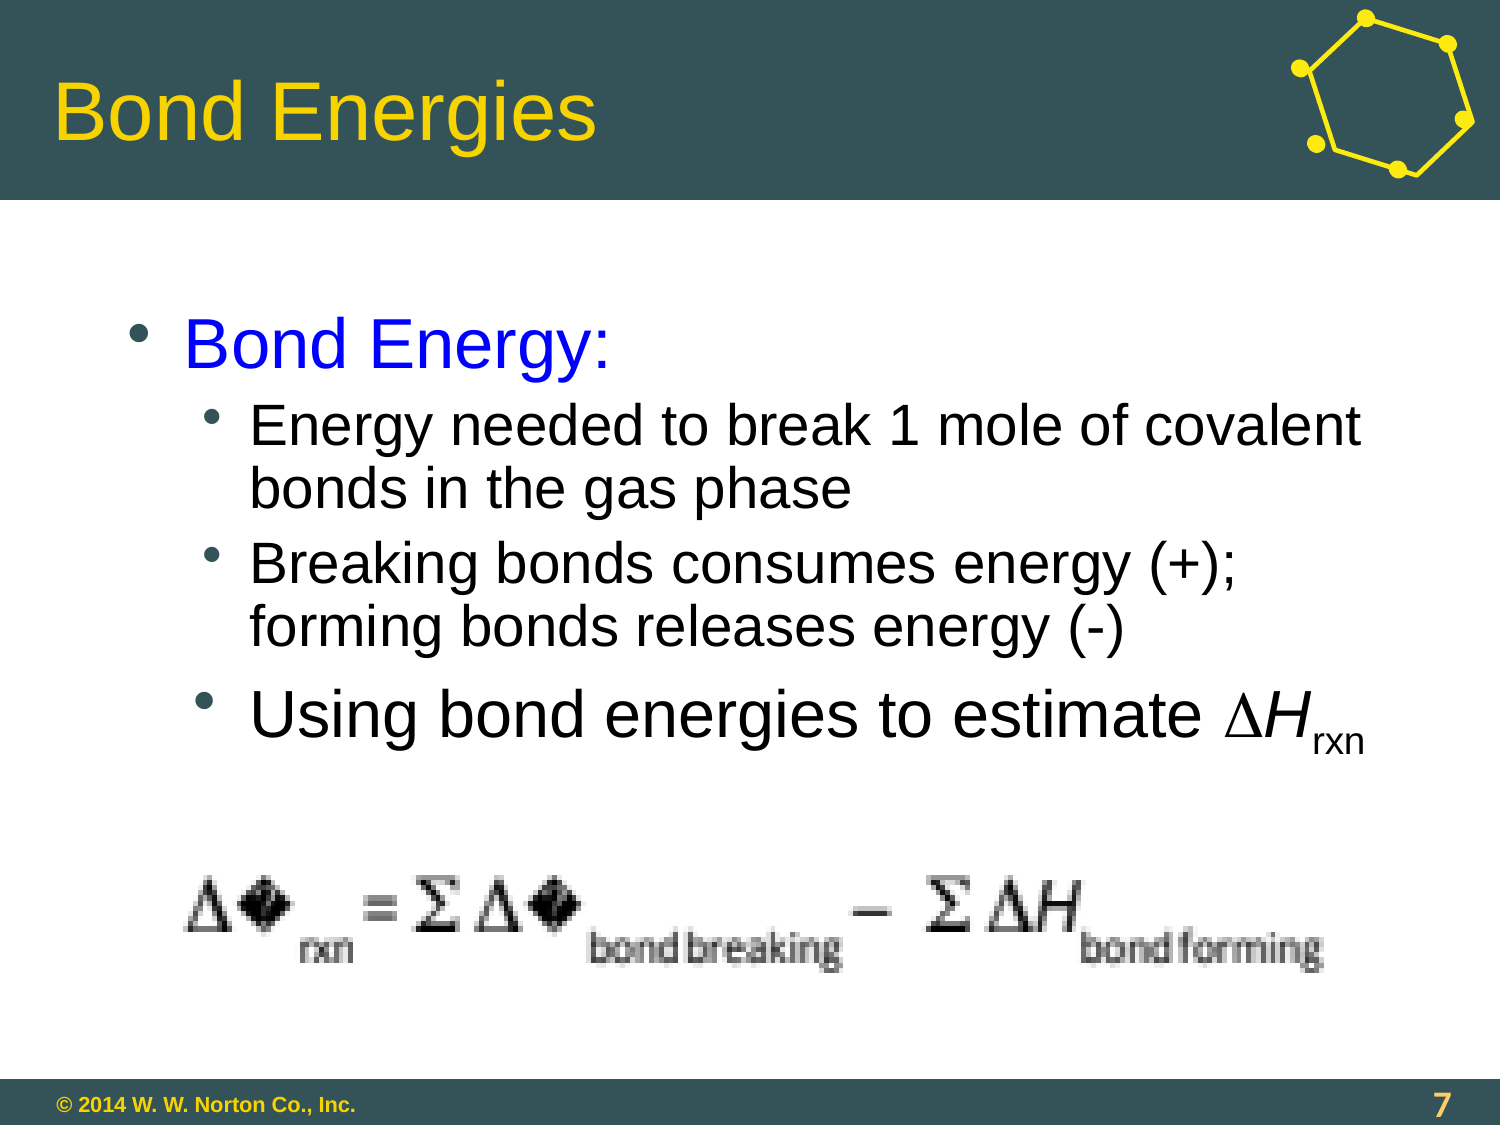

Bond Energies
# Bond Energy:
Energy needed to break 1 mole of covalent bonds in the gas phase
Breaking bonds consumes energy (+); forming bonds releases energy (-)
Using bond energies to estimate Hrxn